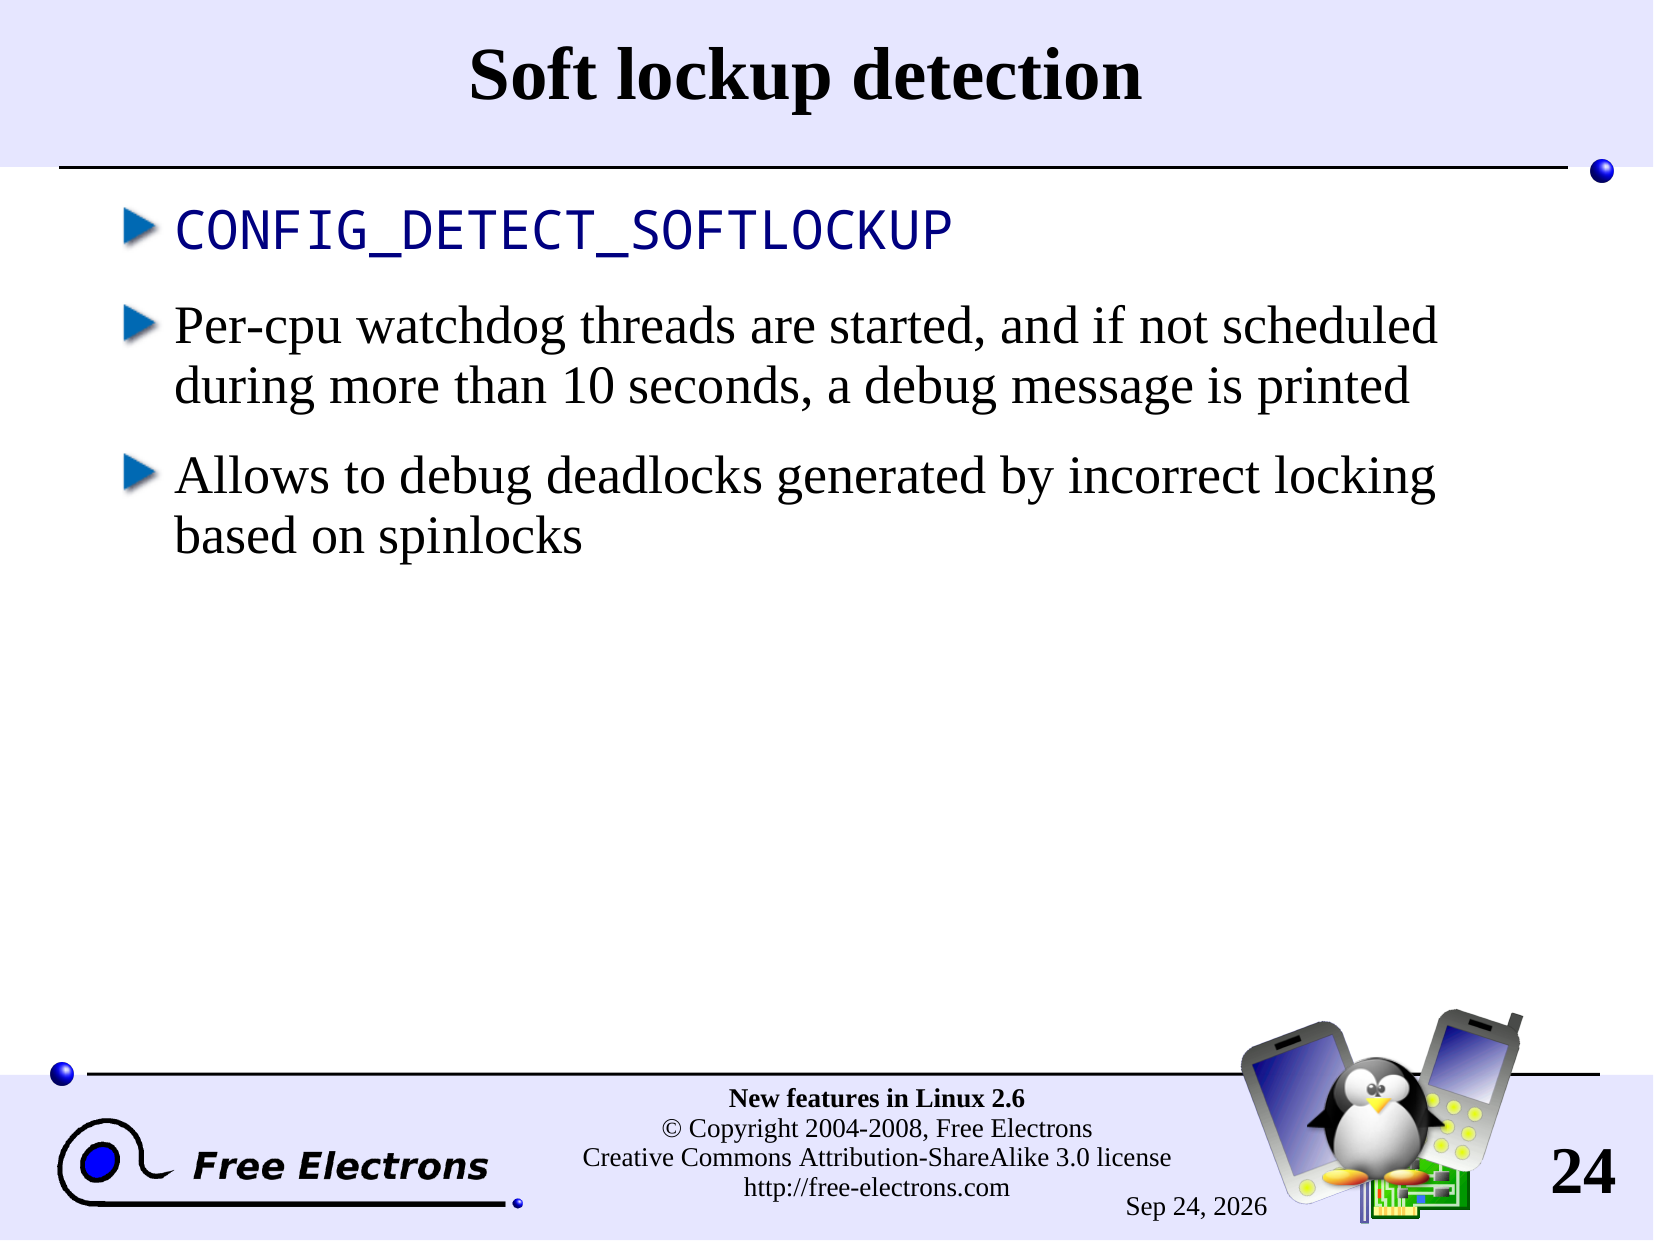

# Soft lockup detection
CONFIG_DETECT_SOFTLOCKUP
Per-cpu watchdog threads are started, and if not scheduled during more than 10 seconds, a debug message is printed
Allows to debug deadlocks generated by incorrect locking based on spinlocks